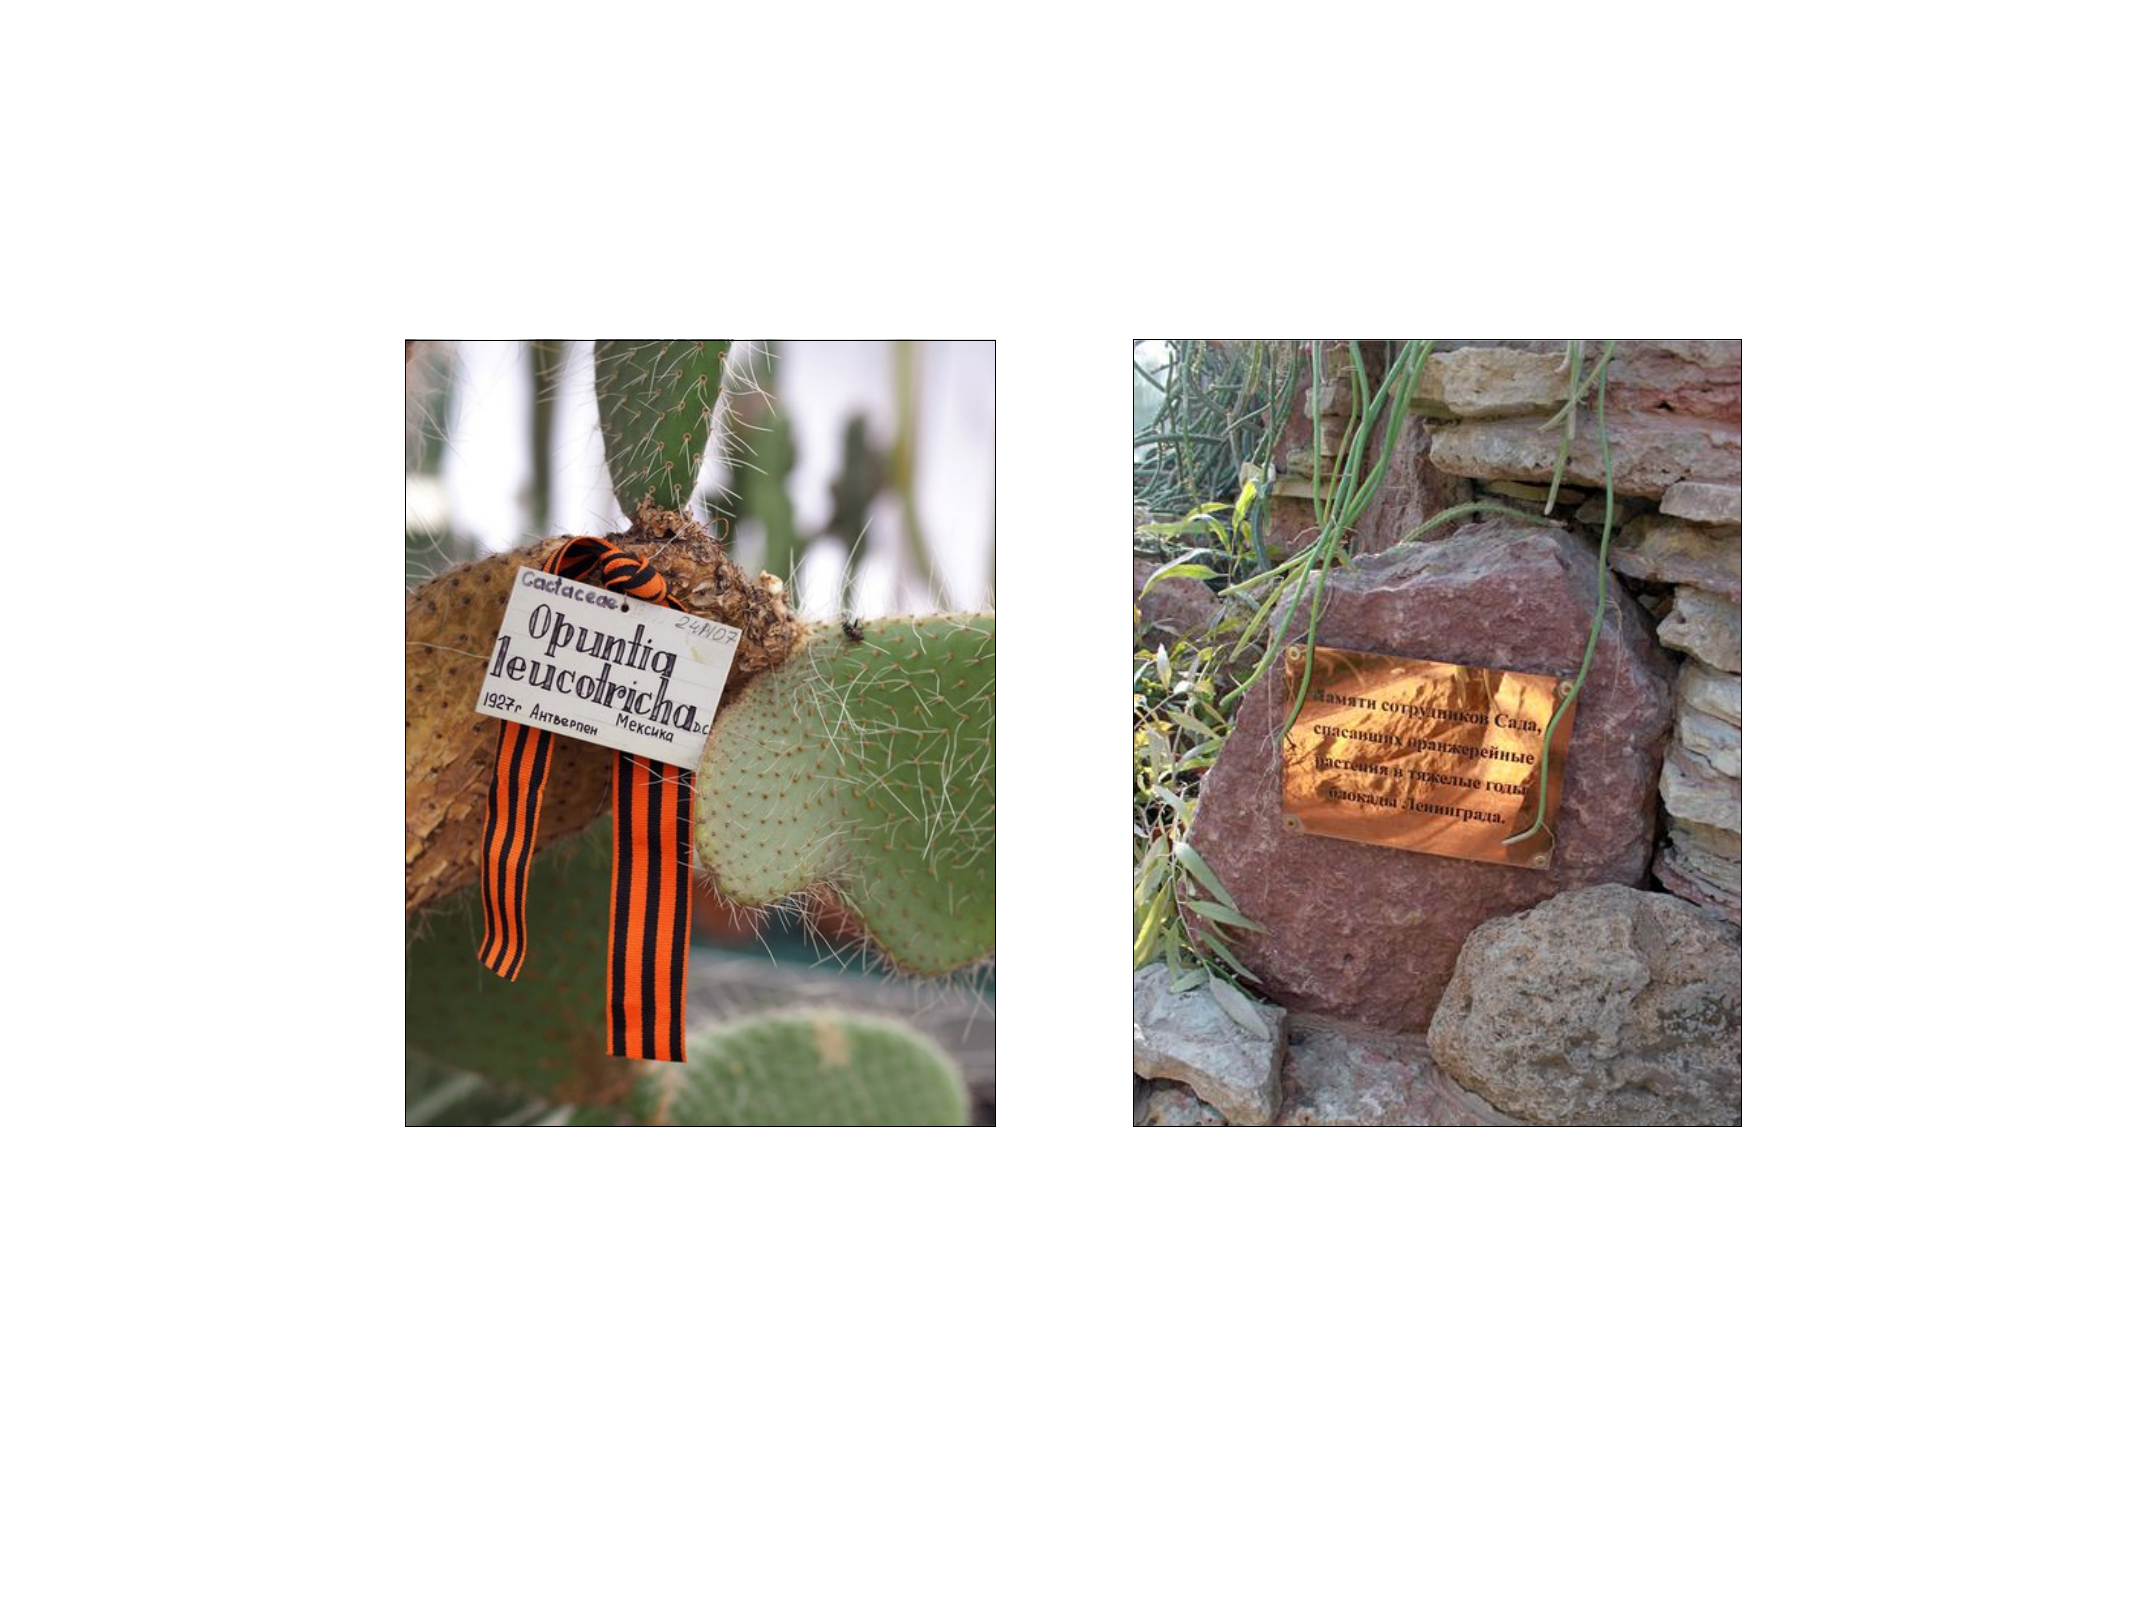

# Некоторые растения в оранжереях украшены  георгиевскими ленточками – в знак того, что растение пережило войну и блокаду.
 В оранжерее кактусов и суккулентов установлен памятный знак с надписью "Памяти сотрудников Сада, спасавших оранжерейные растения в тяжелые годы блокады Ленинграда". Знак установлен возле растущего у опорной стенки кактуса "Царица ночи».